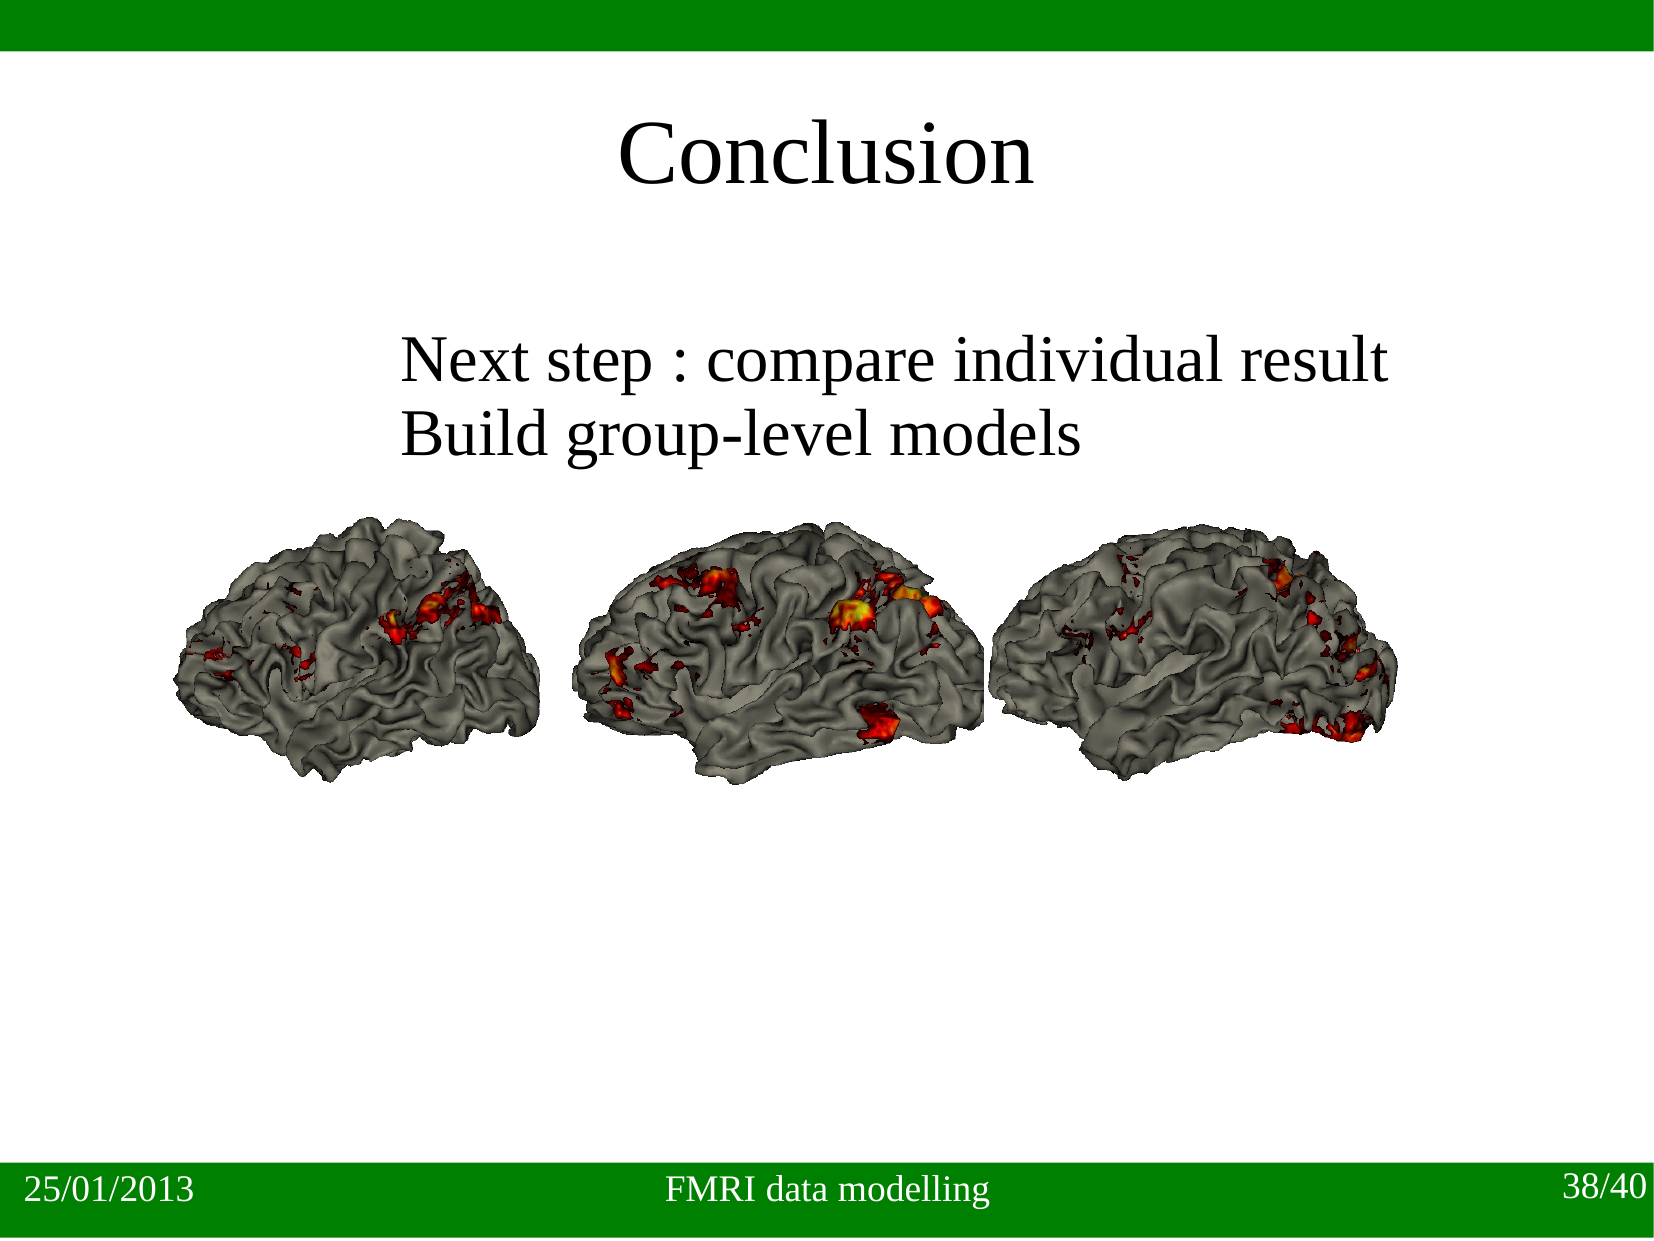

# Conclusion
Next step : compare individual result
Build group-level models
38